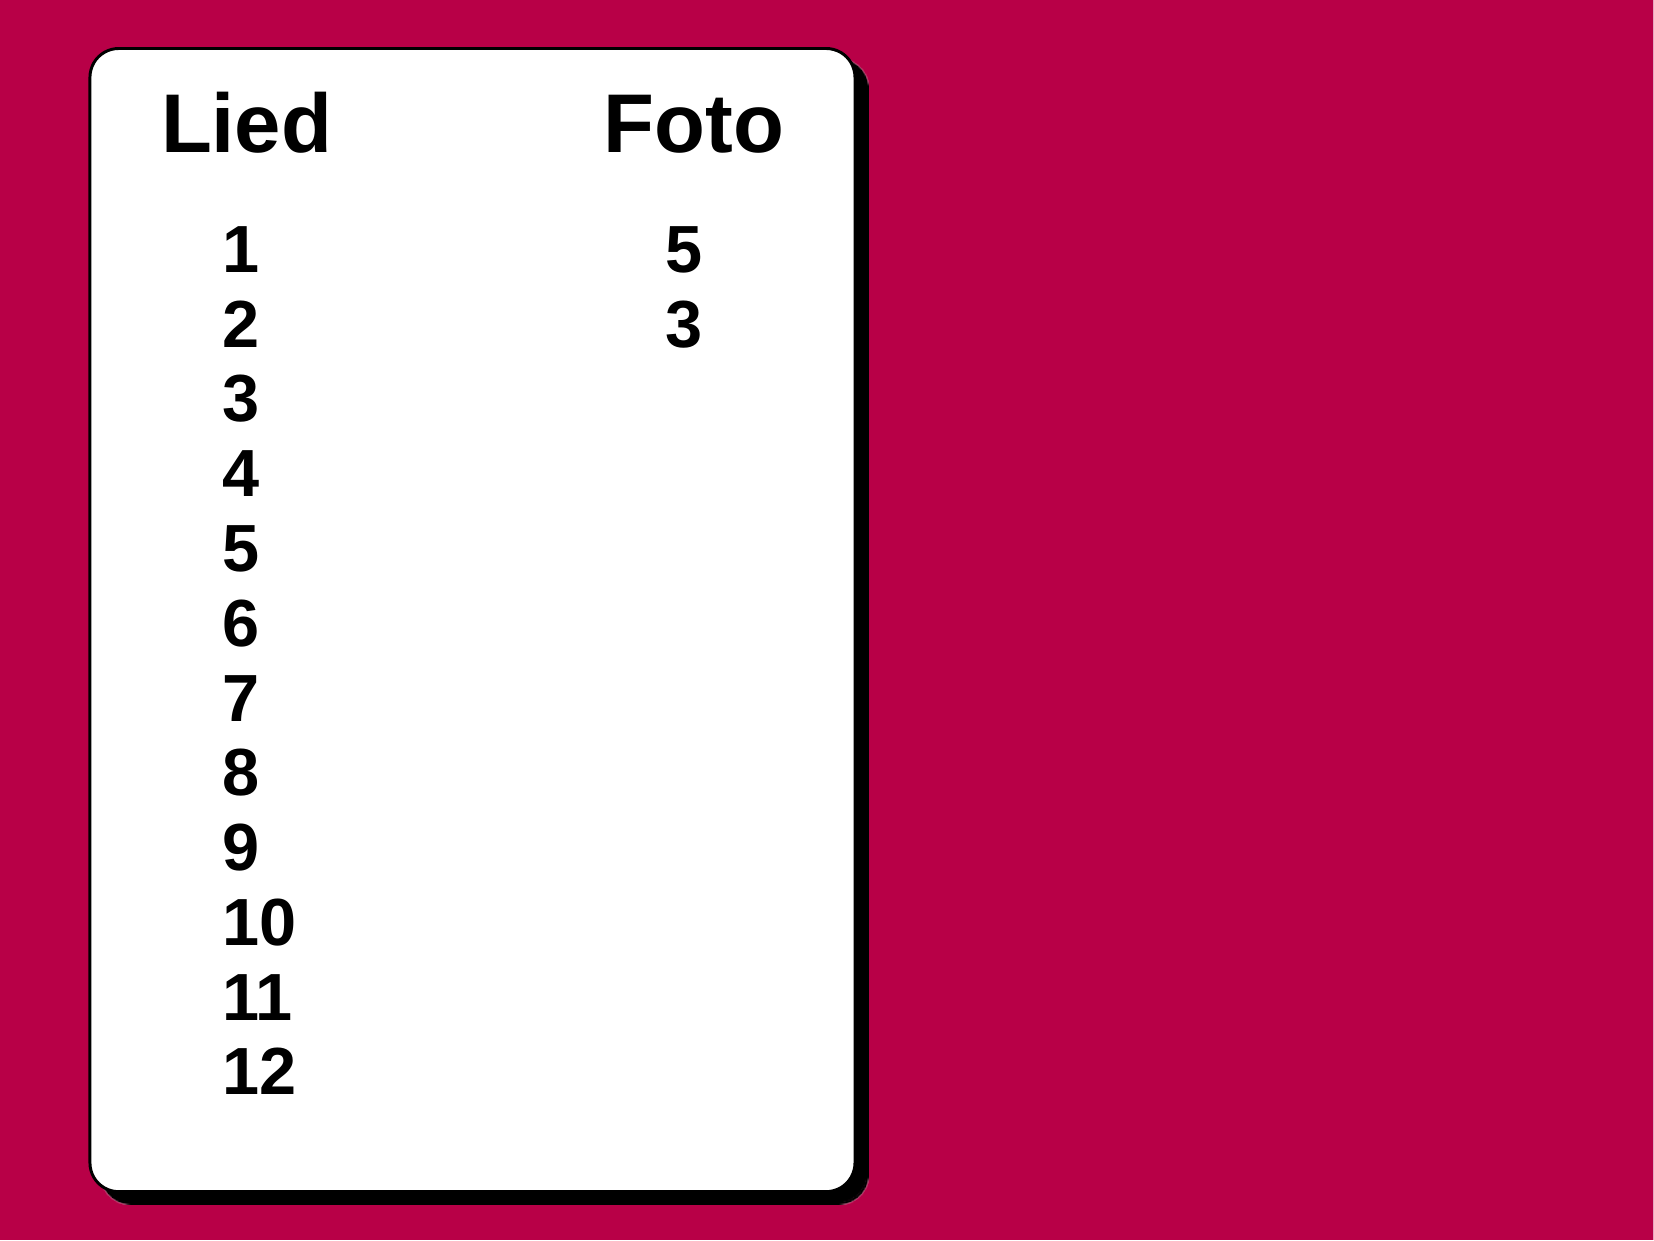

Lied				Foto
1						5
2						3
3
4
5
6
7
8
9
10
11
12